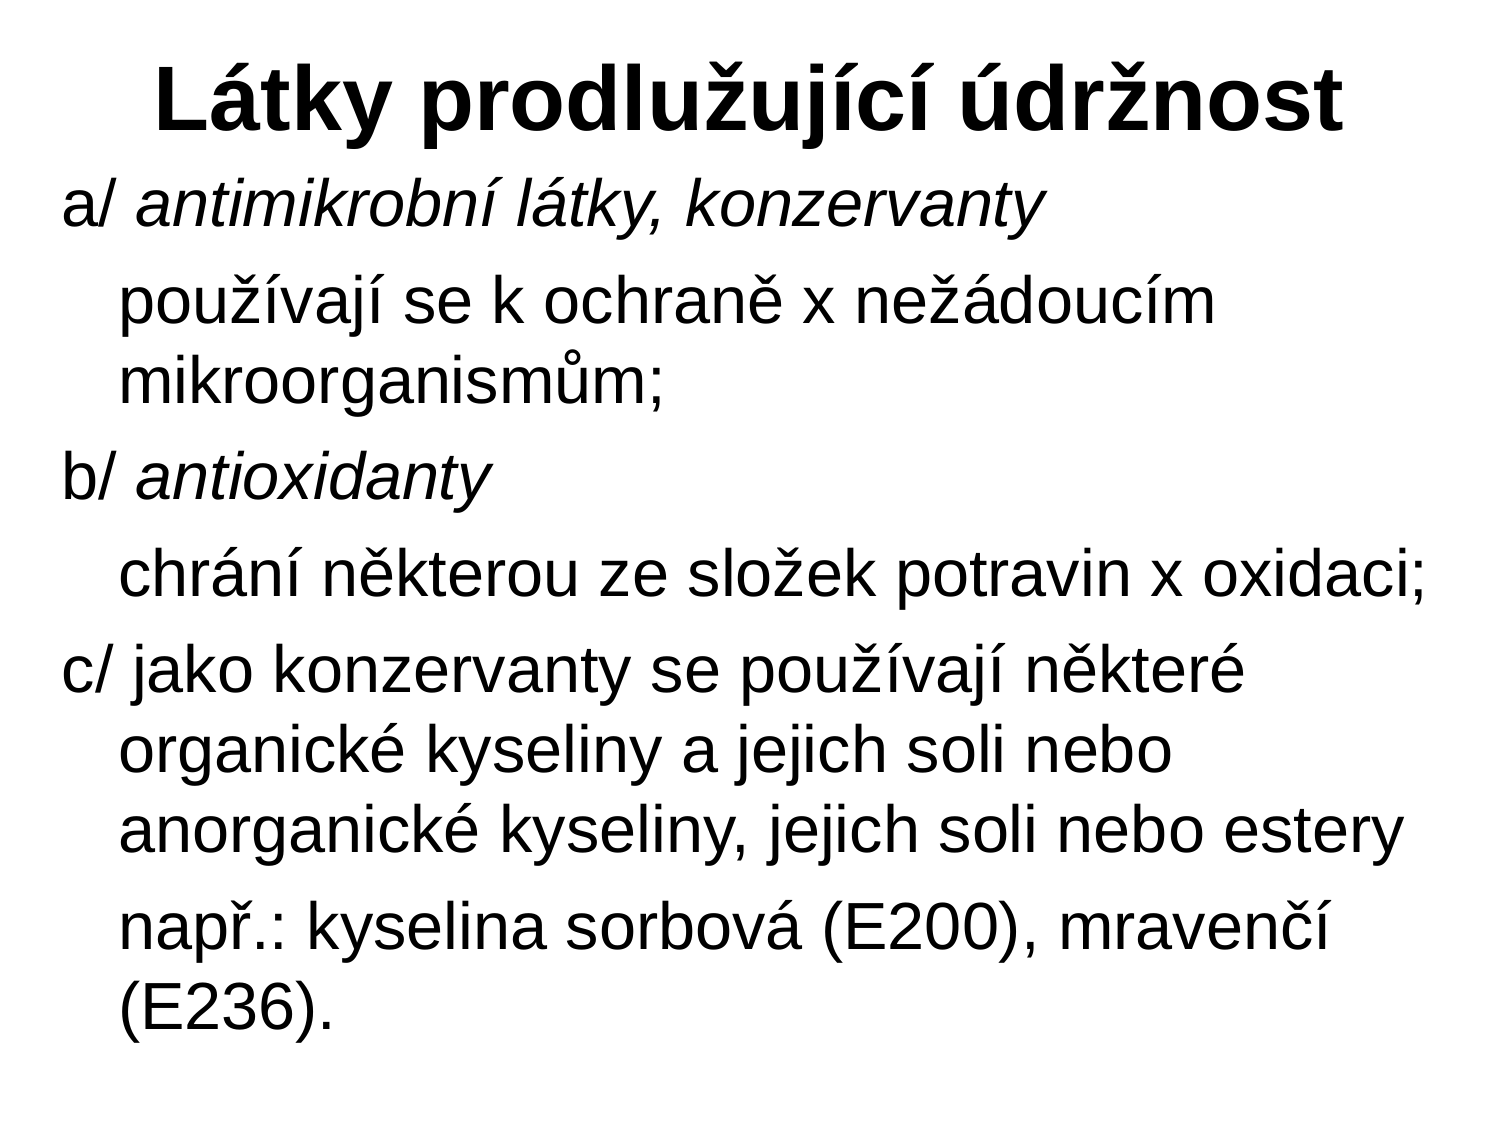

Látky prodlužující údržnost
# a/ antimikrobní látky, konzervanty
	používají se k ochraně x nežádoucím mikroorganismům;
b/ antioxidanty
	chrání některou ze složek potravin x oxidaci;
c/ jako konzervanty se používají některé organické kyseliny a jejich soli nebo anorganické kyseliny, jejich soli nebo estery
	např.: kyselina sorbová (E200), mravenčí (E236).